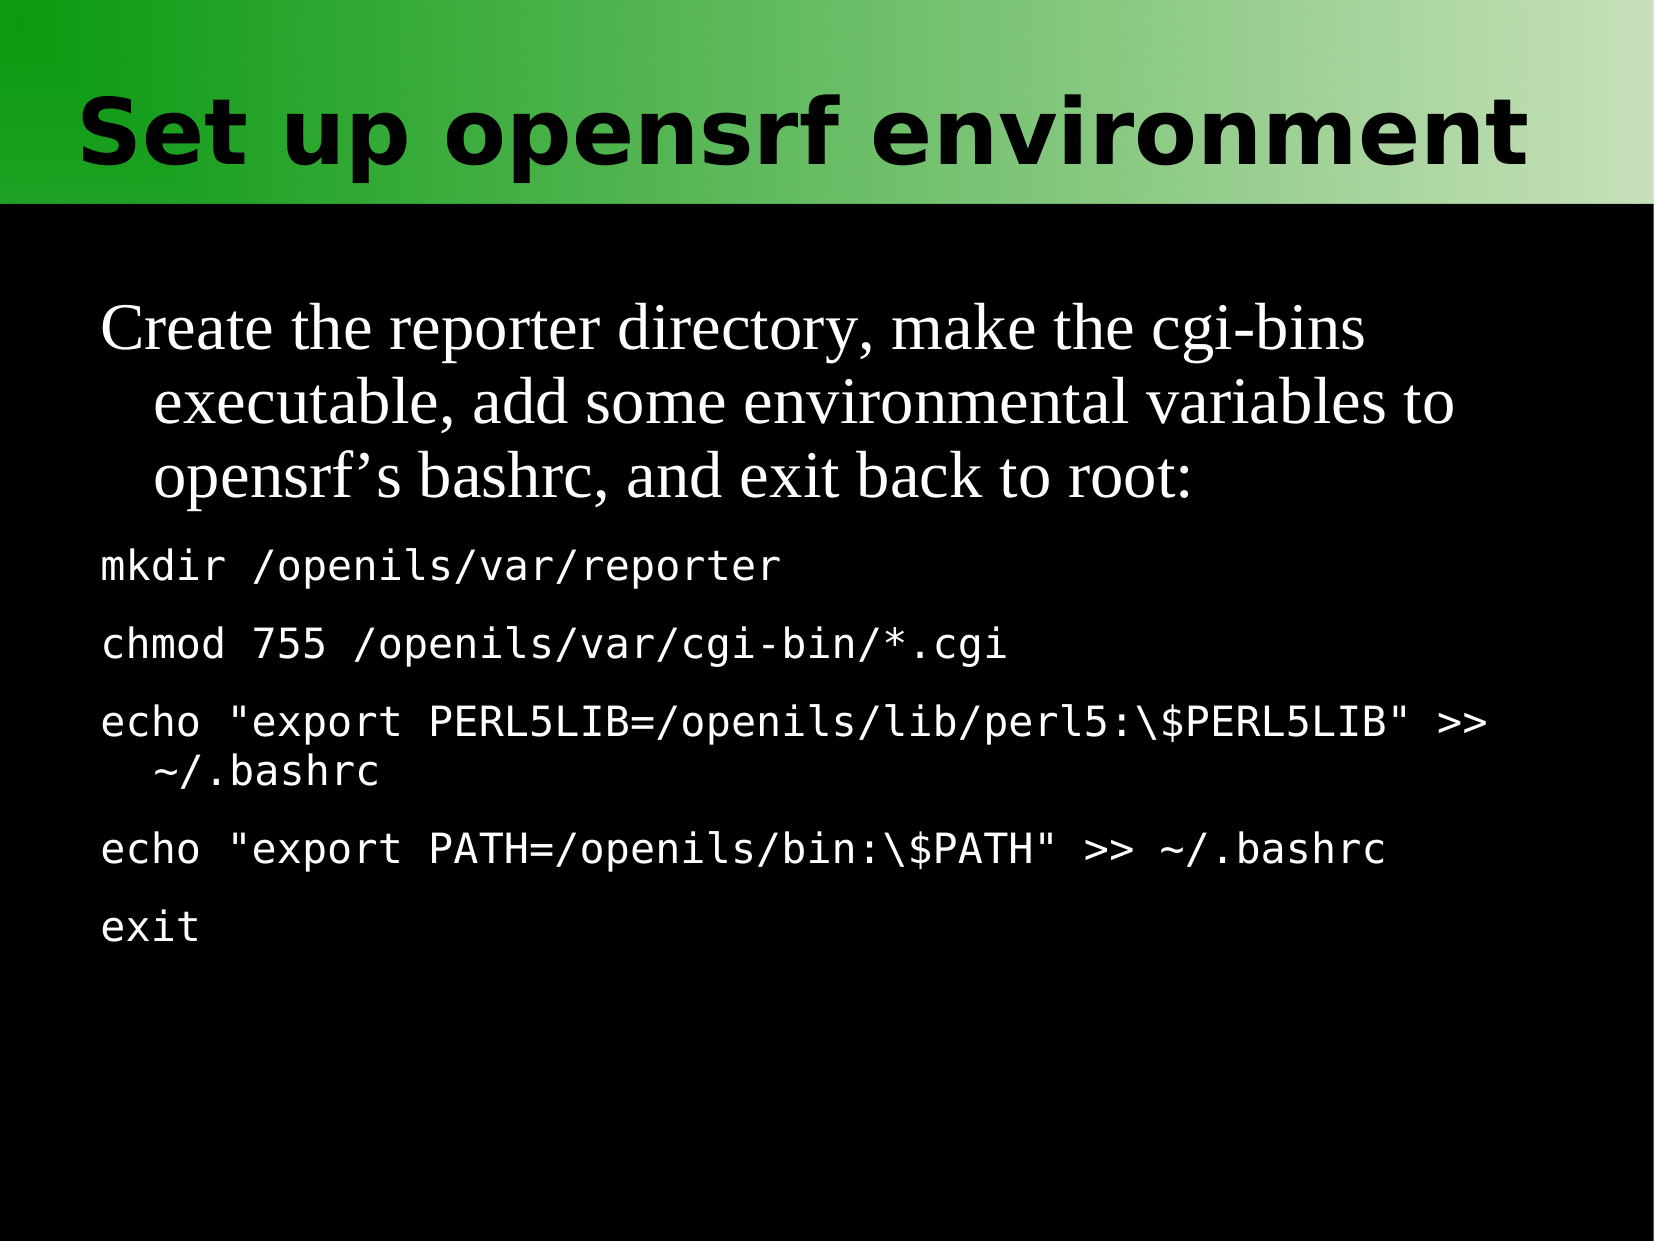

# Set up opensrf environment
Create the reporter directory, make the cgi-bins executable, add some environmental variables to opensrf’s bashrc, and exit back to root:
mkdir /openils/var/reporter
chmod 755 /openils/var/cgi-bin/*.cgi
echo "export PERL5LIB=/openils/lib/perl5:\$PERL5LIB" >> ~/.bashrc
echo "export PATH=/openils/bin:\$PATH" >> ~/.bashrc
exit